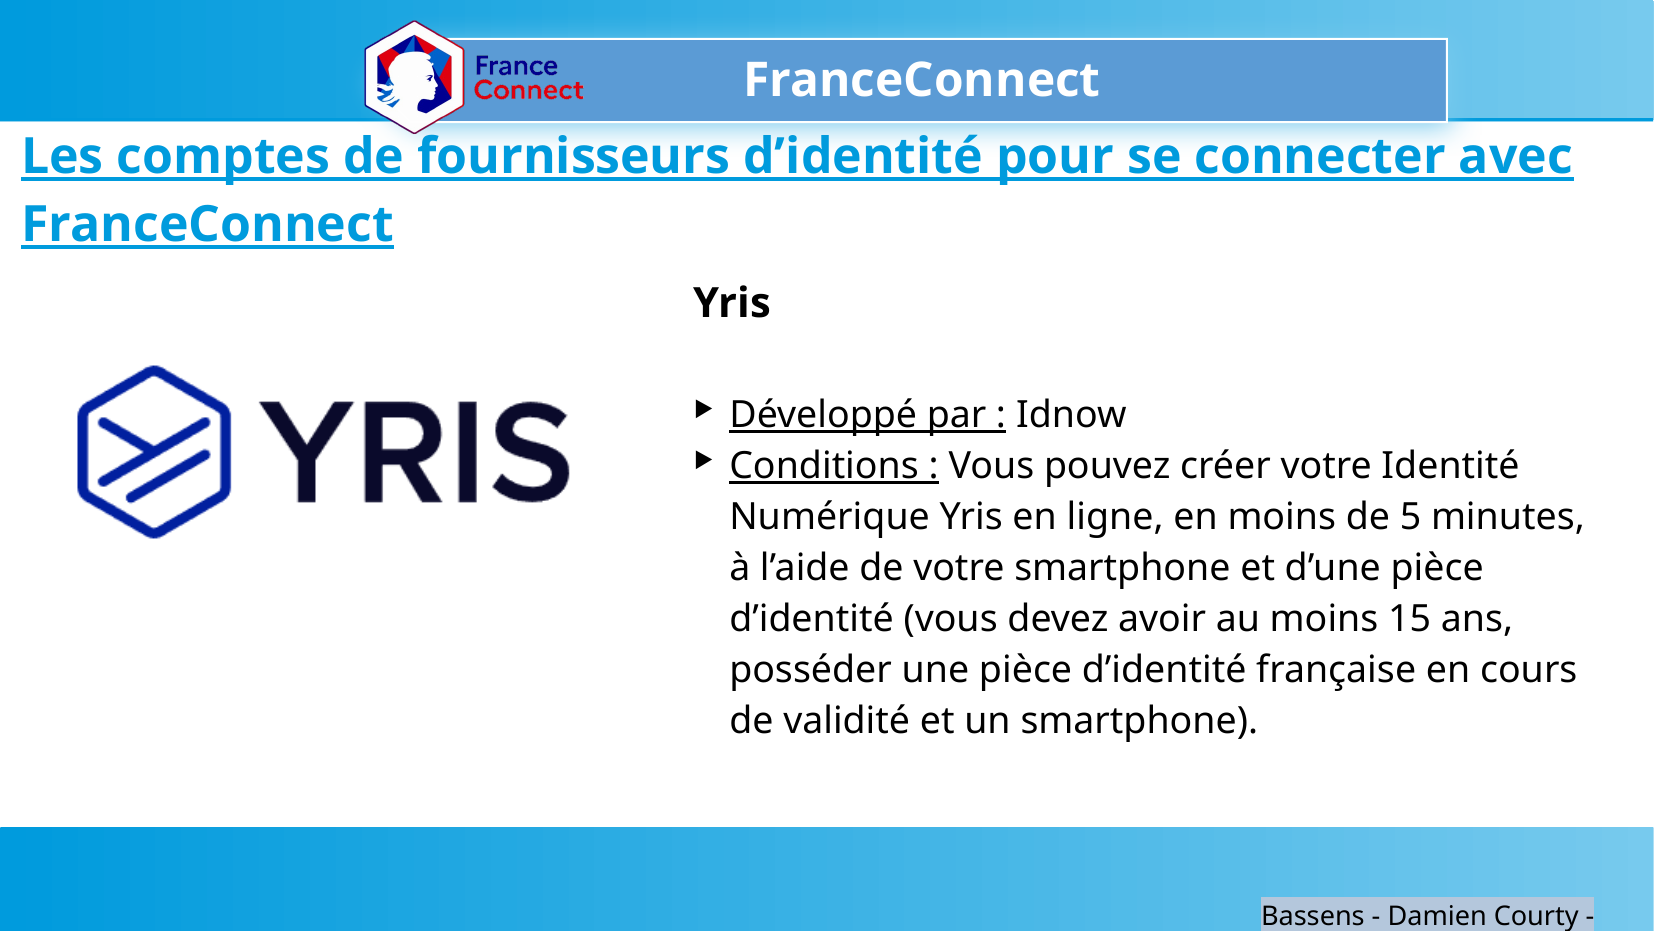

FranceConnect
Les comptes de fournisseurs d’identité pour se connecter avec FranceConnect
Yris
Développé par : Idnow
Conditions : Vous pouvez créer votre Identité Numérique Yris en ligne, en moins de 5 minutes, à l’aide de votre smartphone et d’une pièce d’identité (vous devez avoir au moins 15 ans, posséder une pièce d’identité française en cours de validité et un smartphone).
Bassens - Damien Courty - 2024